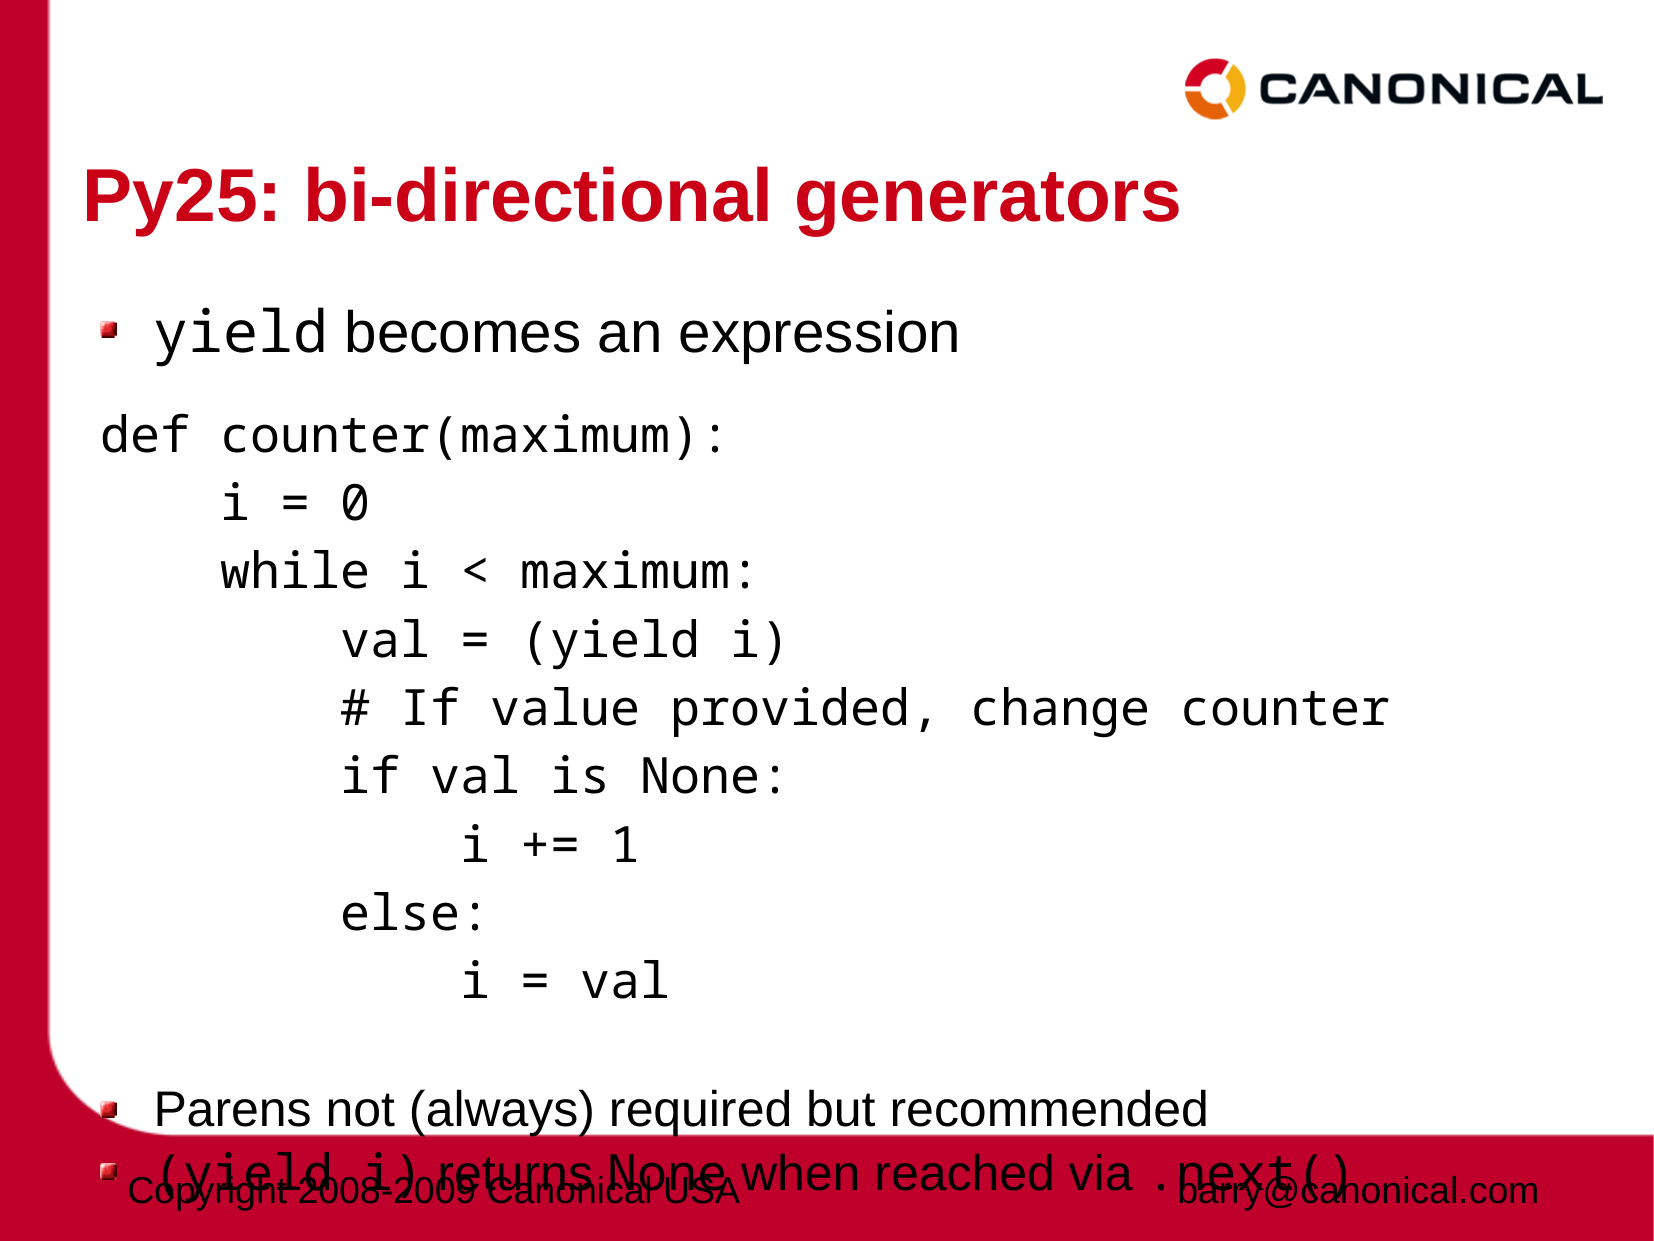

# Py25: bi-directional generators
yield becomes an expression
def counter(maximum):
 i = 0
 while i < maximum:
 val = (yield i)
 # If value provided, change counter
 if val is None:
 i += 1
 else:
 i = val
Parens not (always) required but recommended
(yield i) returns None when reached via .next()